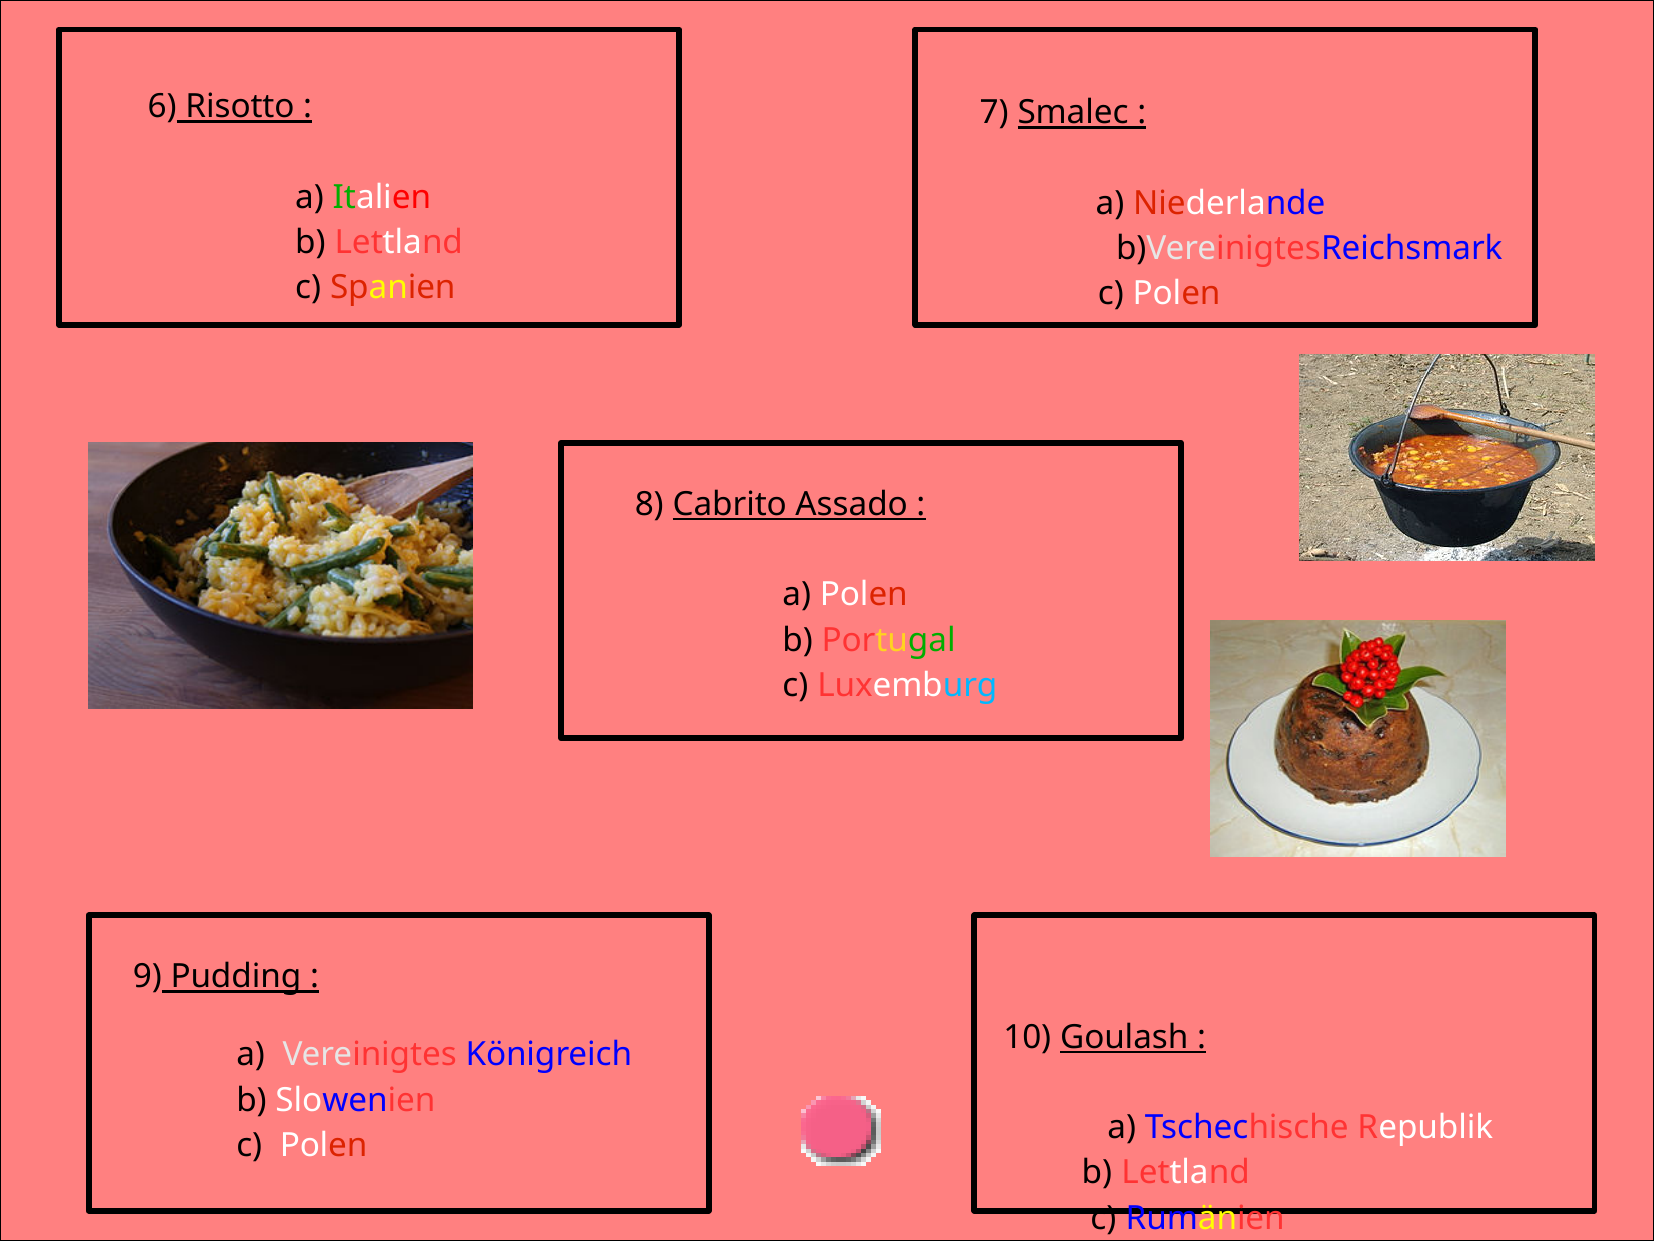

6) Risotto :
			a) Italien
			b) Lettland
			c) Spanien
7) Smalec :
				a) Niederlande
	 		 b)VereinigtesReichsmark
 c) Polen
#
8) Cabrito Assado :
		a) Polen
		b) Portugal
		c) Luxemburg
 10) Goulash :
		a) Tschechische Republik b) Lettland c) Rumänien
9) Pudding :
	a) Vereinigtes Königreich
	b) Slowenien
	c) Polen